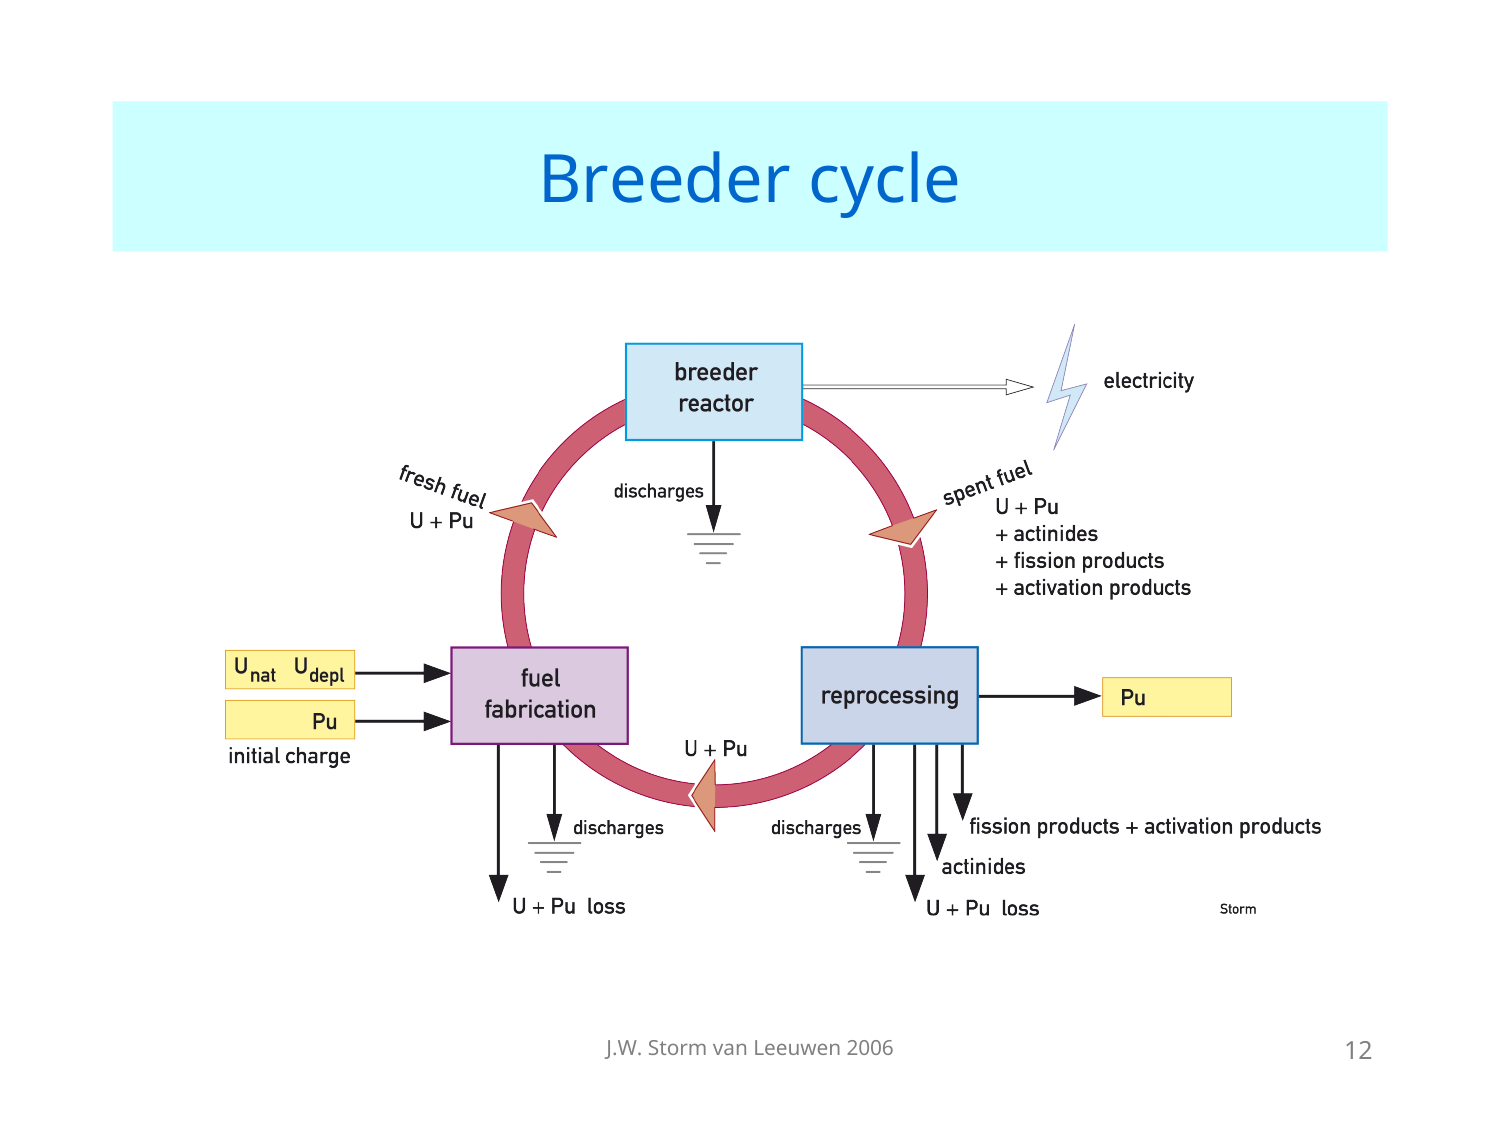

# Breeder cycle
J.W. Storm van Leeuwen 2006
12